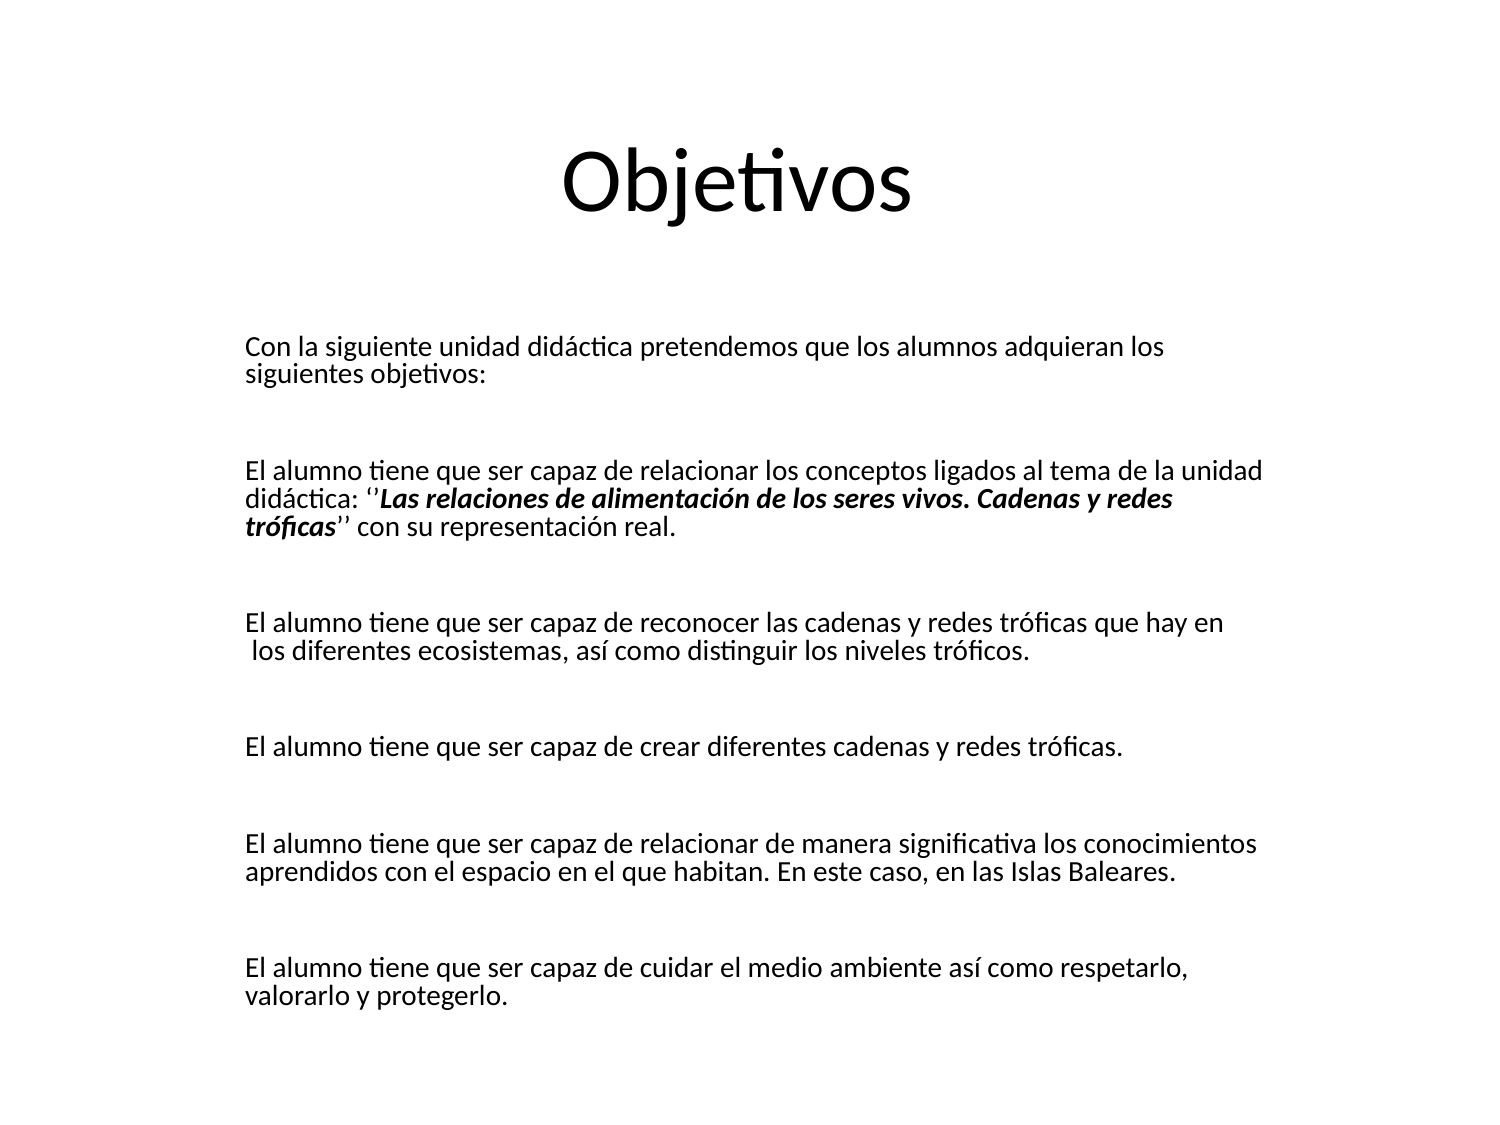

# Objetivos
Con la siguiente unidad didáctica pretendemos que los alumnos adquieran los siguientes objetivos:
El alumno tiene que ser capaz de relacionar los conceptos ligados al tema de la unidad didáctica: ‘’Las relaciones de alimentación de los seres vivos. Cadenas y redes tróficas’’ con su representación real.
El alumno tiene que ser capaz de reconocer las cadenas y redes tróficas que hay en  los diferentes ecosistemas, así como distinguir los niveles tróficos.
El alumno tiene que ser capaz de crear diferentes cadenas y redes tróficas.
El alumno tiene que ser capaz de relacionar de manera significativa los conocimientos aprendidos con el espacio en el que habitan. En este caso, en las Islas Baleares.
El alumno tiene que ser capaz de cuidar el medio ambiente así como respetarlo, valorarlo y protegerlo.